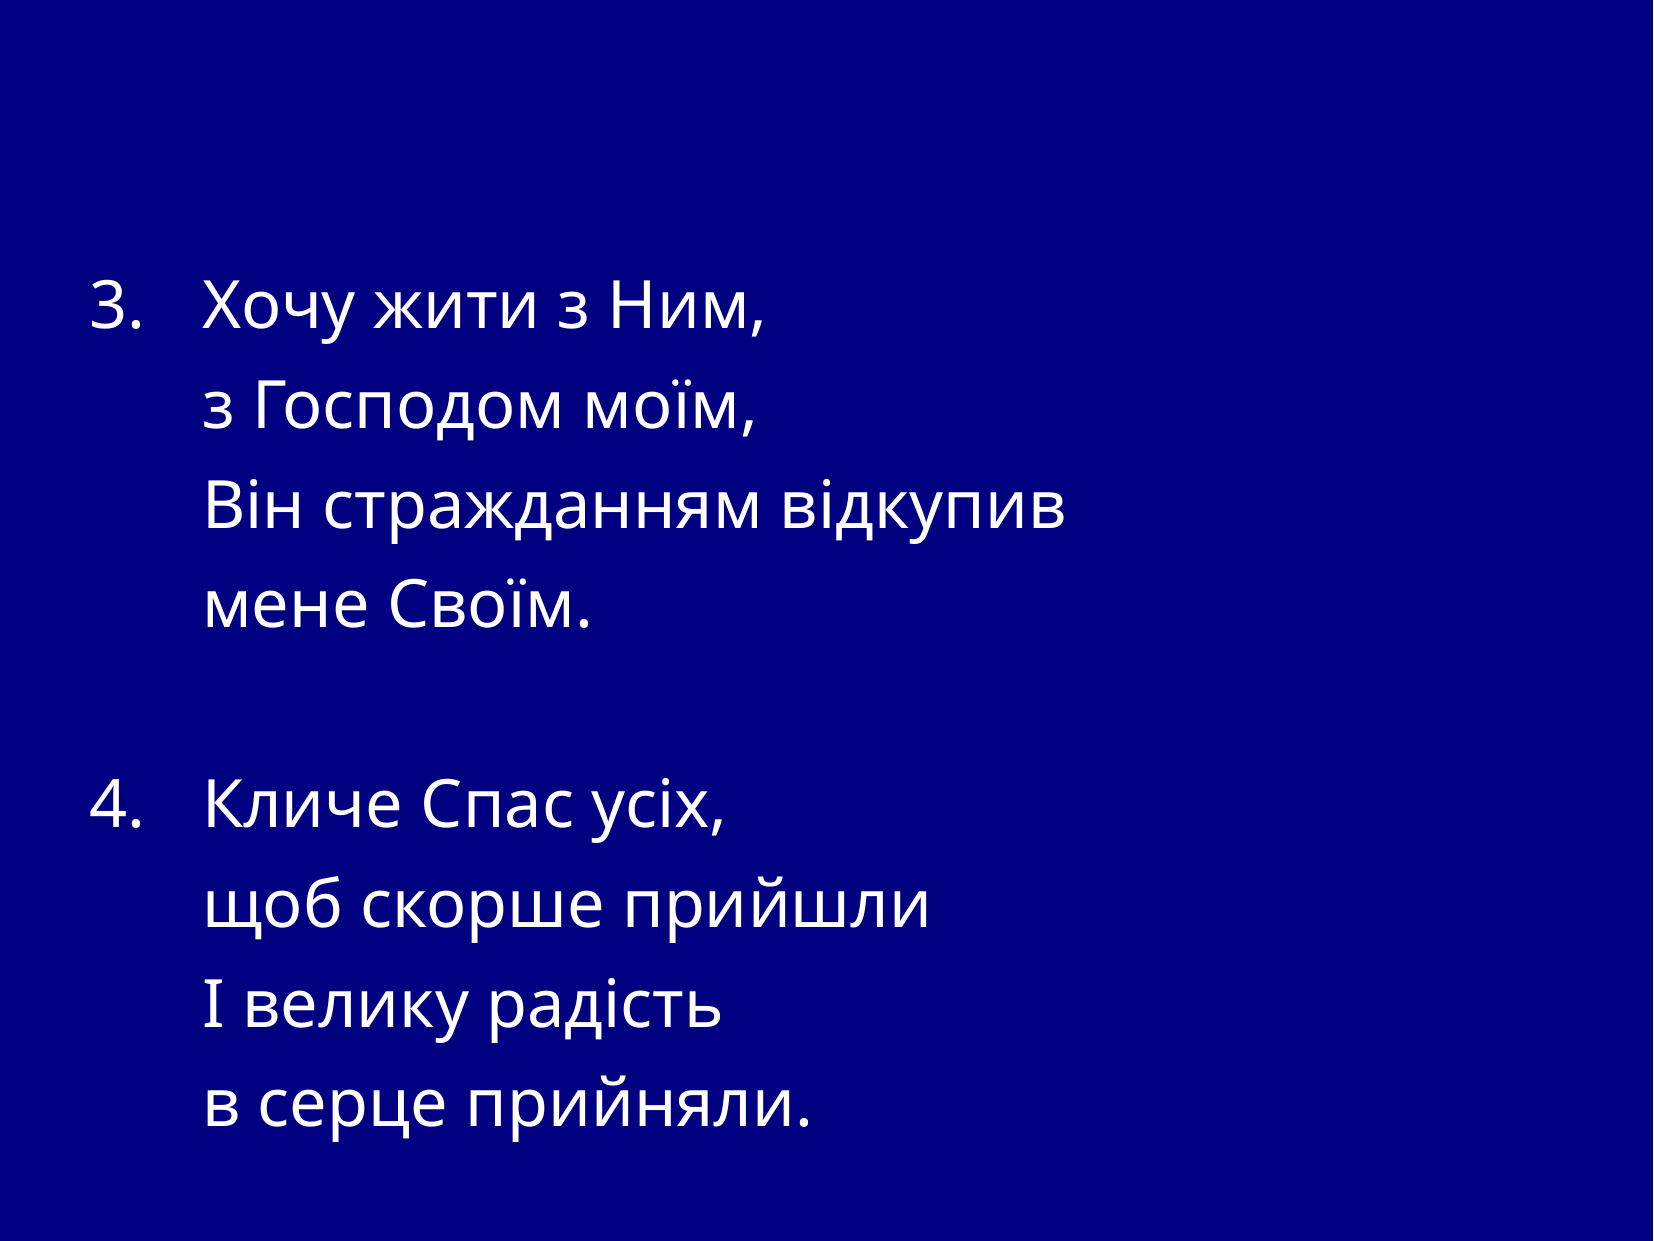

3.	Хочу жити з Ним,
	з Господом моїм,
	Він стражданням відкупив
	мене Своїм.
4.	Кличе Спас усіх,
	щоб скорше прийшли
	І велику радість
	в серце прийняли.